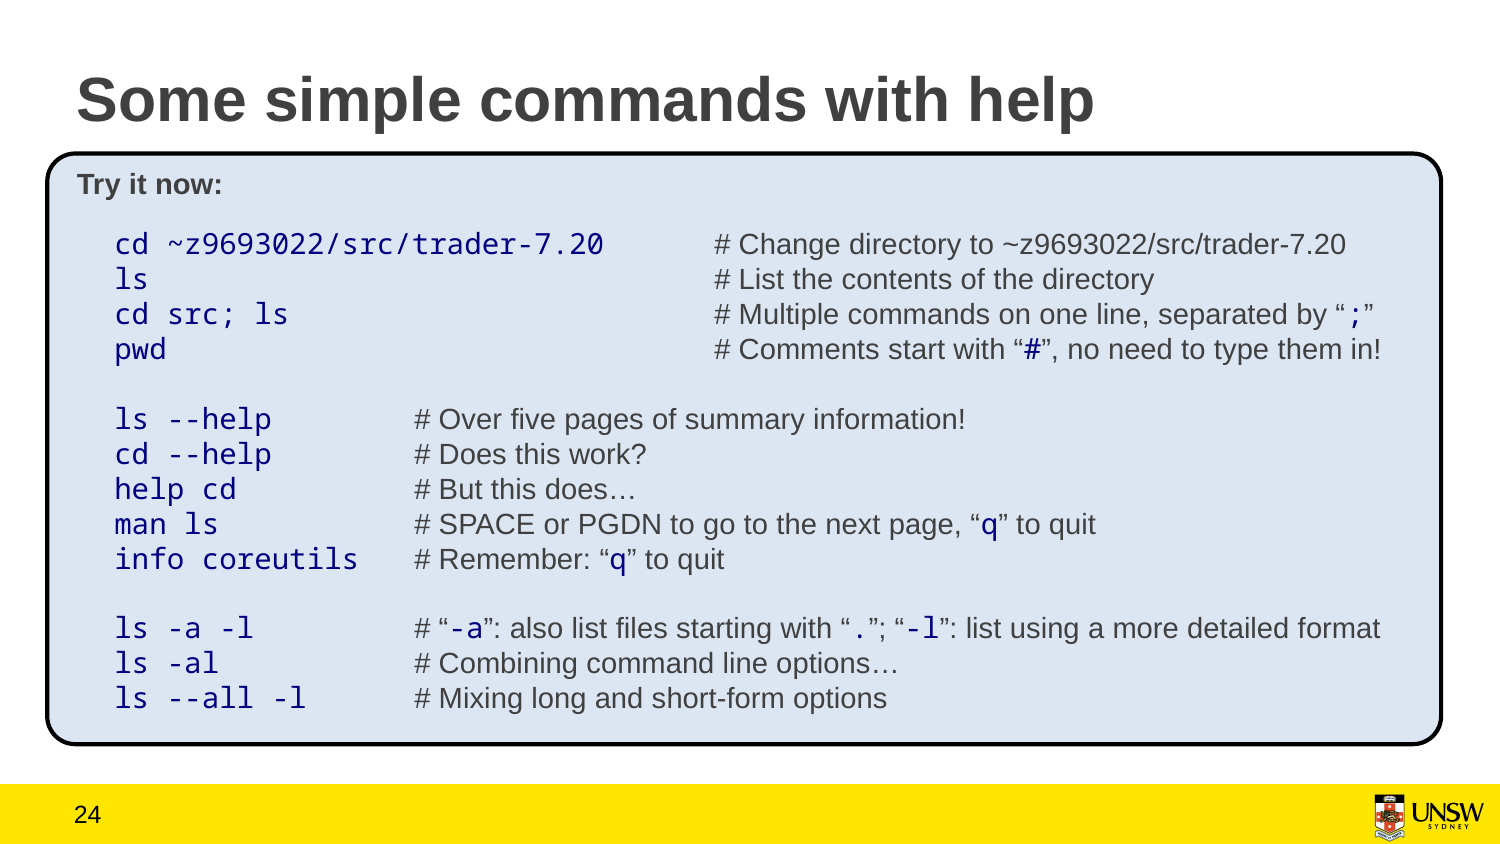

# Some simple commands with help
Try it now:
cd ~z9693022/src/trader-7.20		# Change directory to ~z9693022/src/trader-7.20
ls								# List the contents of the directory
cd src; ls						# Multiple commands on one line, separated by “;”
pwd								# Comments start with “#”, no need to type them in!
ls --help		# Over five pages of summary information!
cd --help		# Does this work?
help cd			# But this does…
man ls			# SPACE or PGDN to go to the next page, “q” to quit
info coreutils	# Remember: “q” to quit
ls -a -l			# “-a”: also list files starting with “.”; “-l”: list using a more detailed format
ls -al			# Combining command line options…
ls --all -l		# Mixing long and short-form options